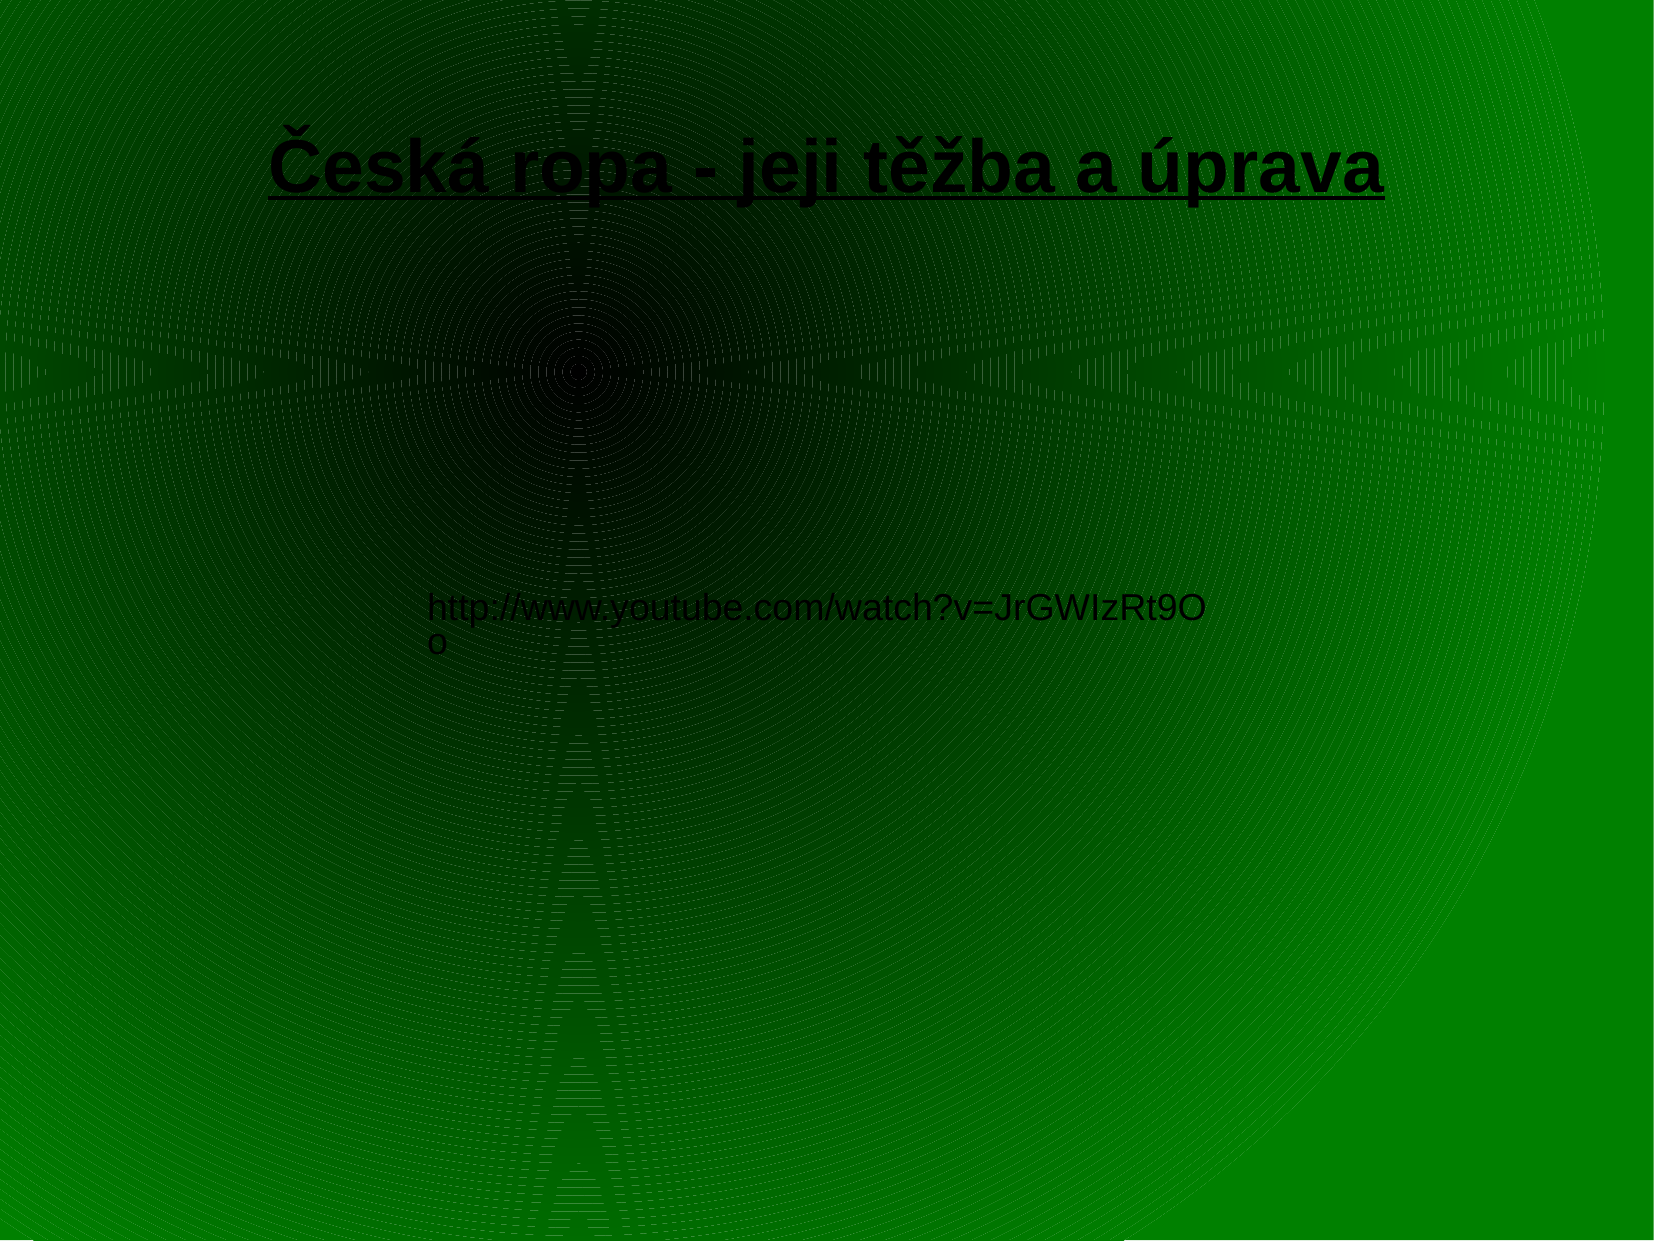

# Česká ropa - jeji těžba a úprava
http://www.youtube.com/watch?v=JrGWIzRt9Oo